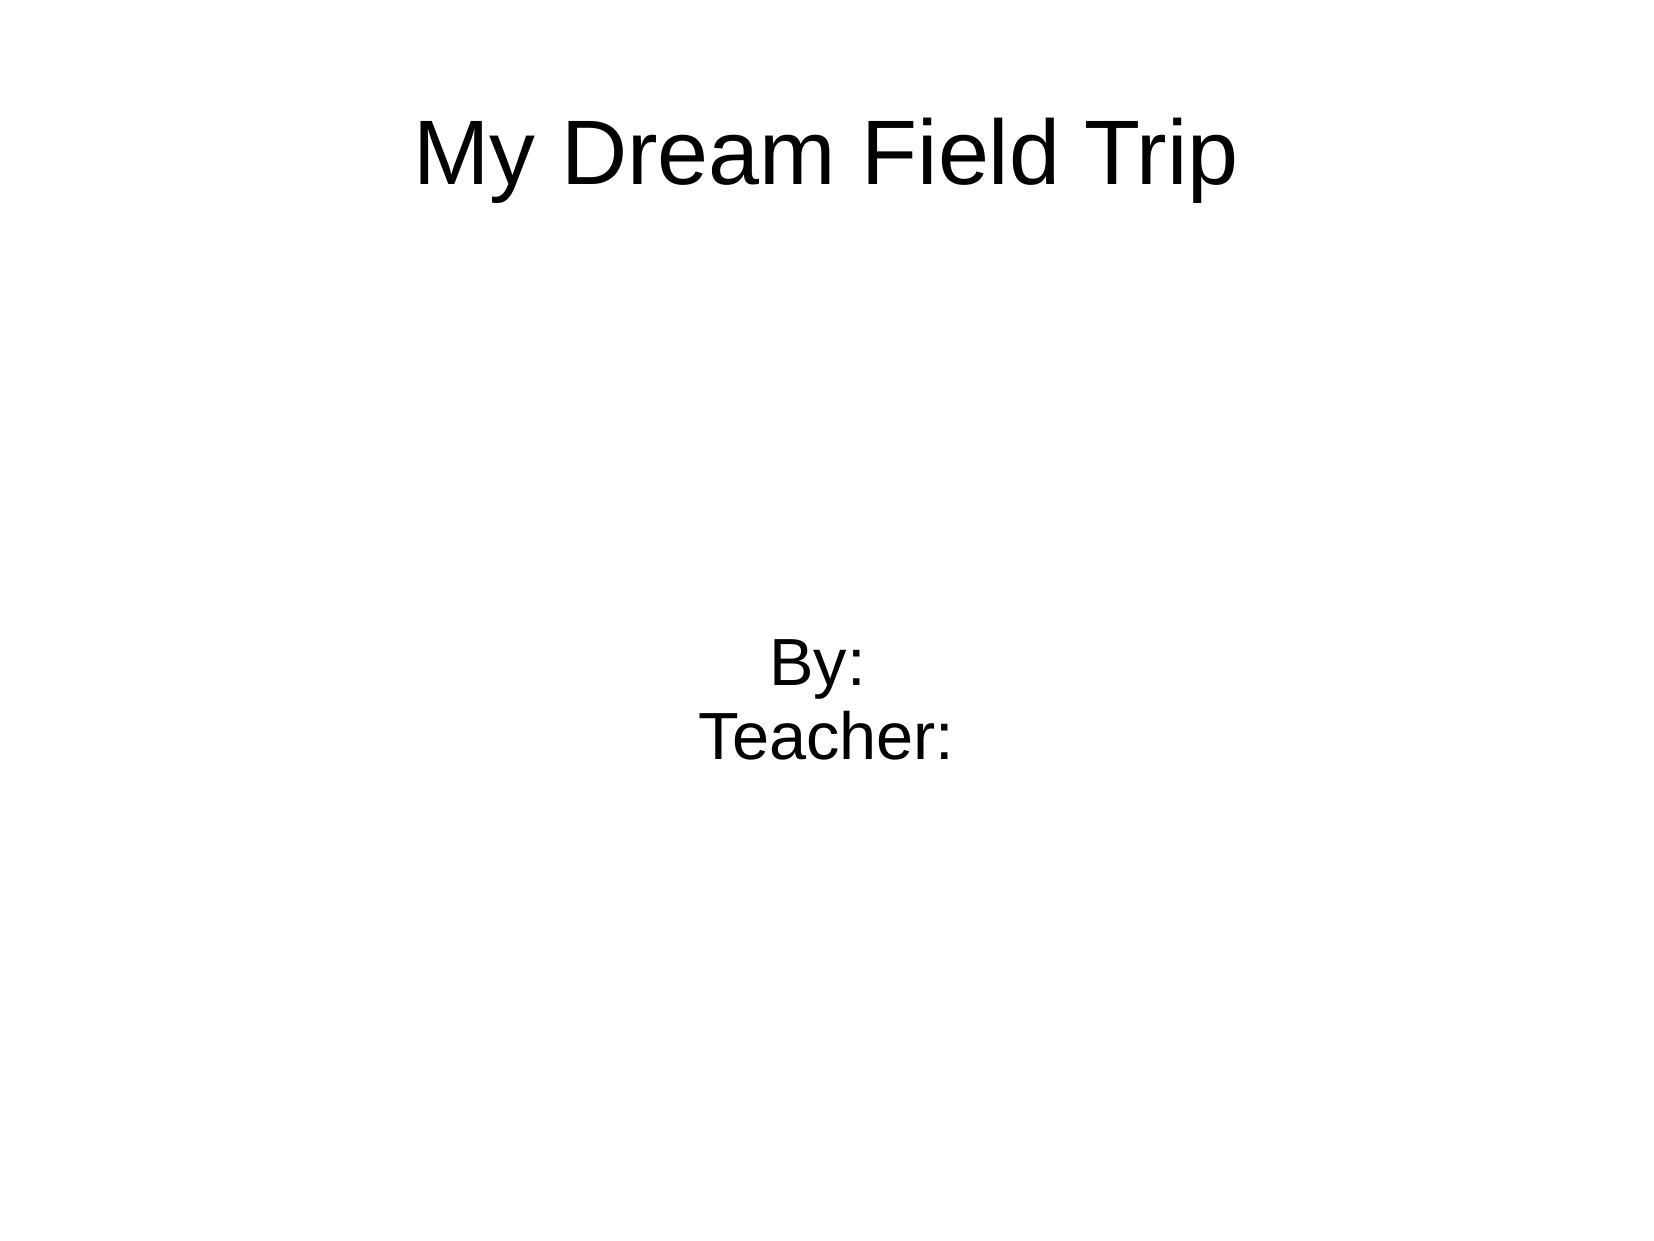

# My Dream Field Trip
By:
Teacher: